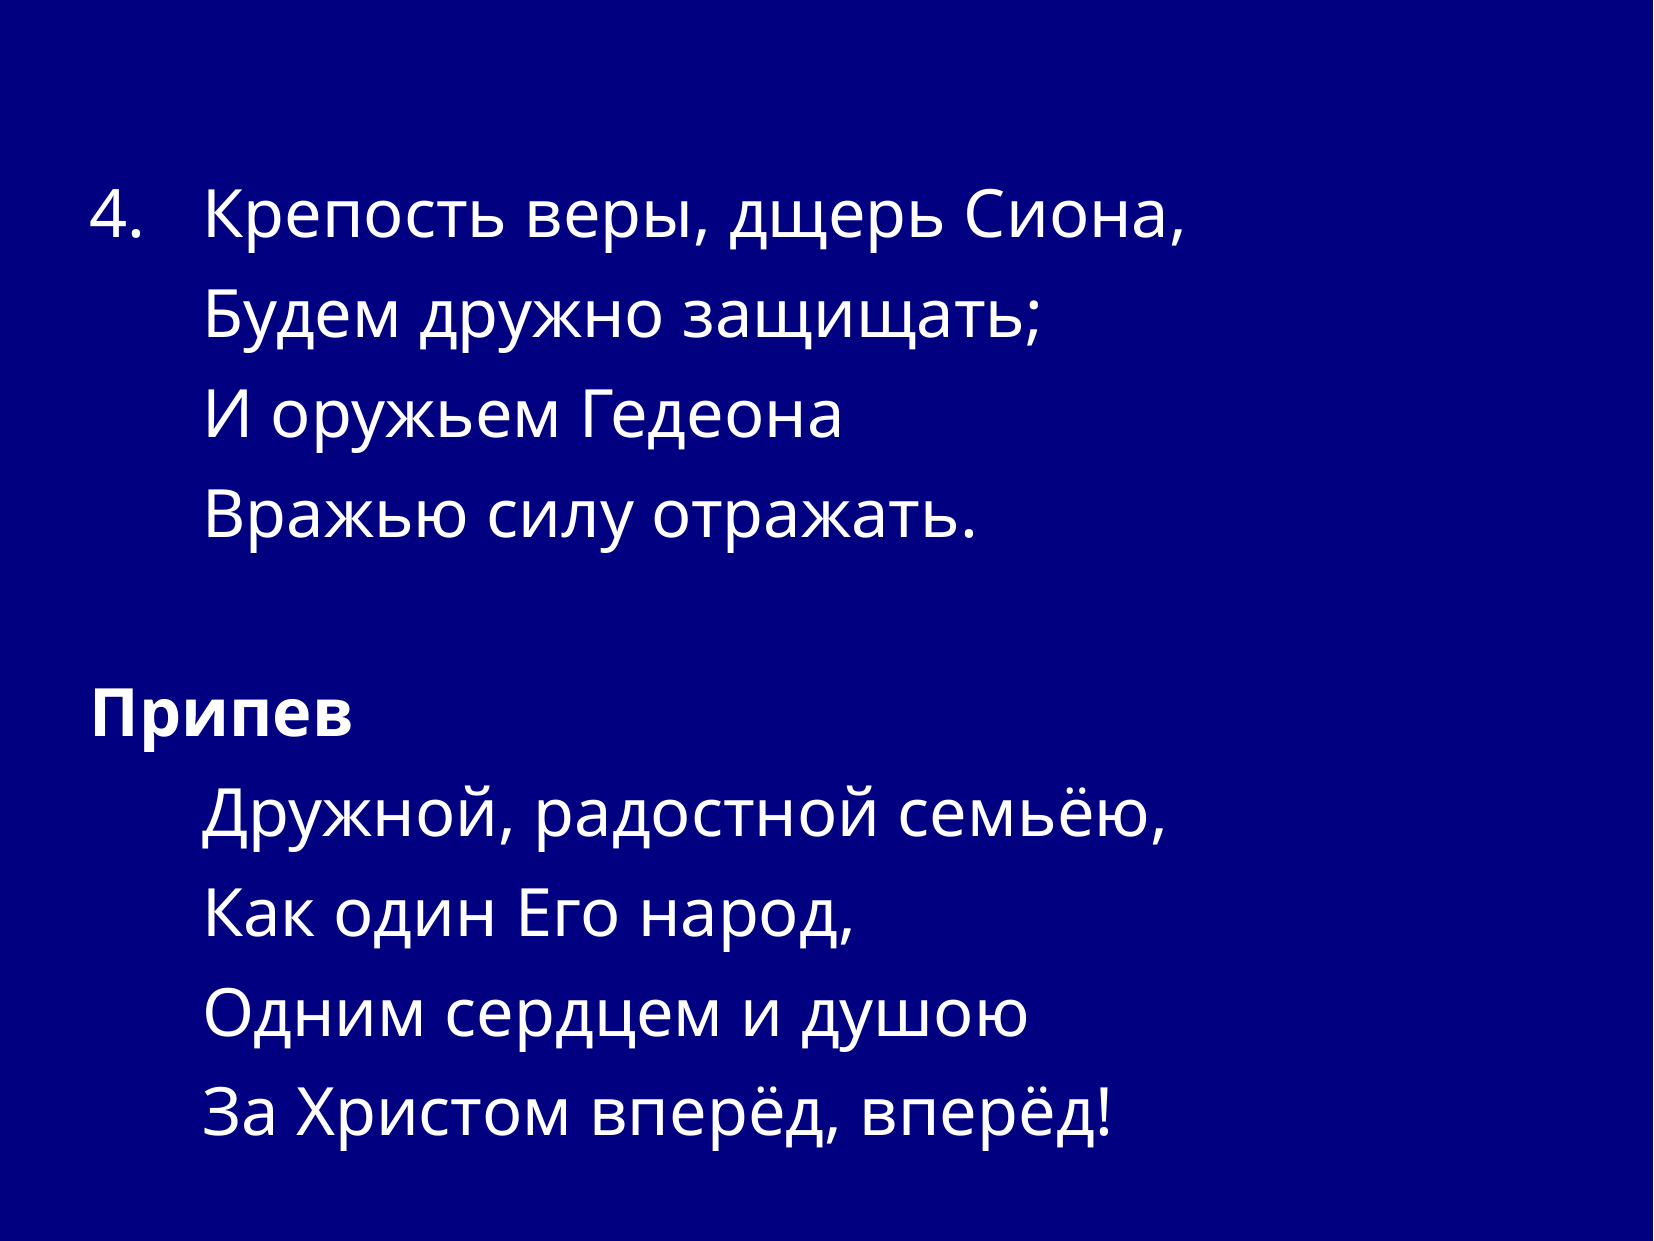

4.	Крепость веры, дщерь Сиона,
	Будем дружно защищать;
	И оружьем Гедеона
	Вражью силу отражать.
Припев
	Дружной, радостной семьёю,
	Как один Его народ,
	Одним сердцем и душою
	За Христом вперёд, вперёд!